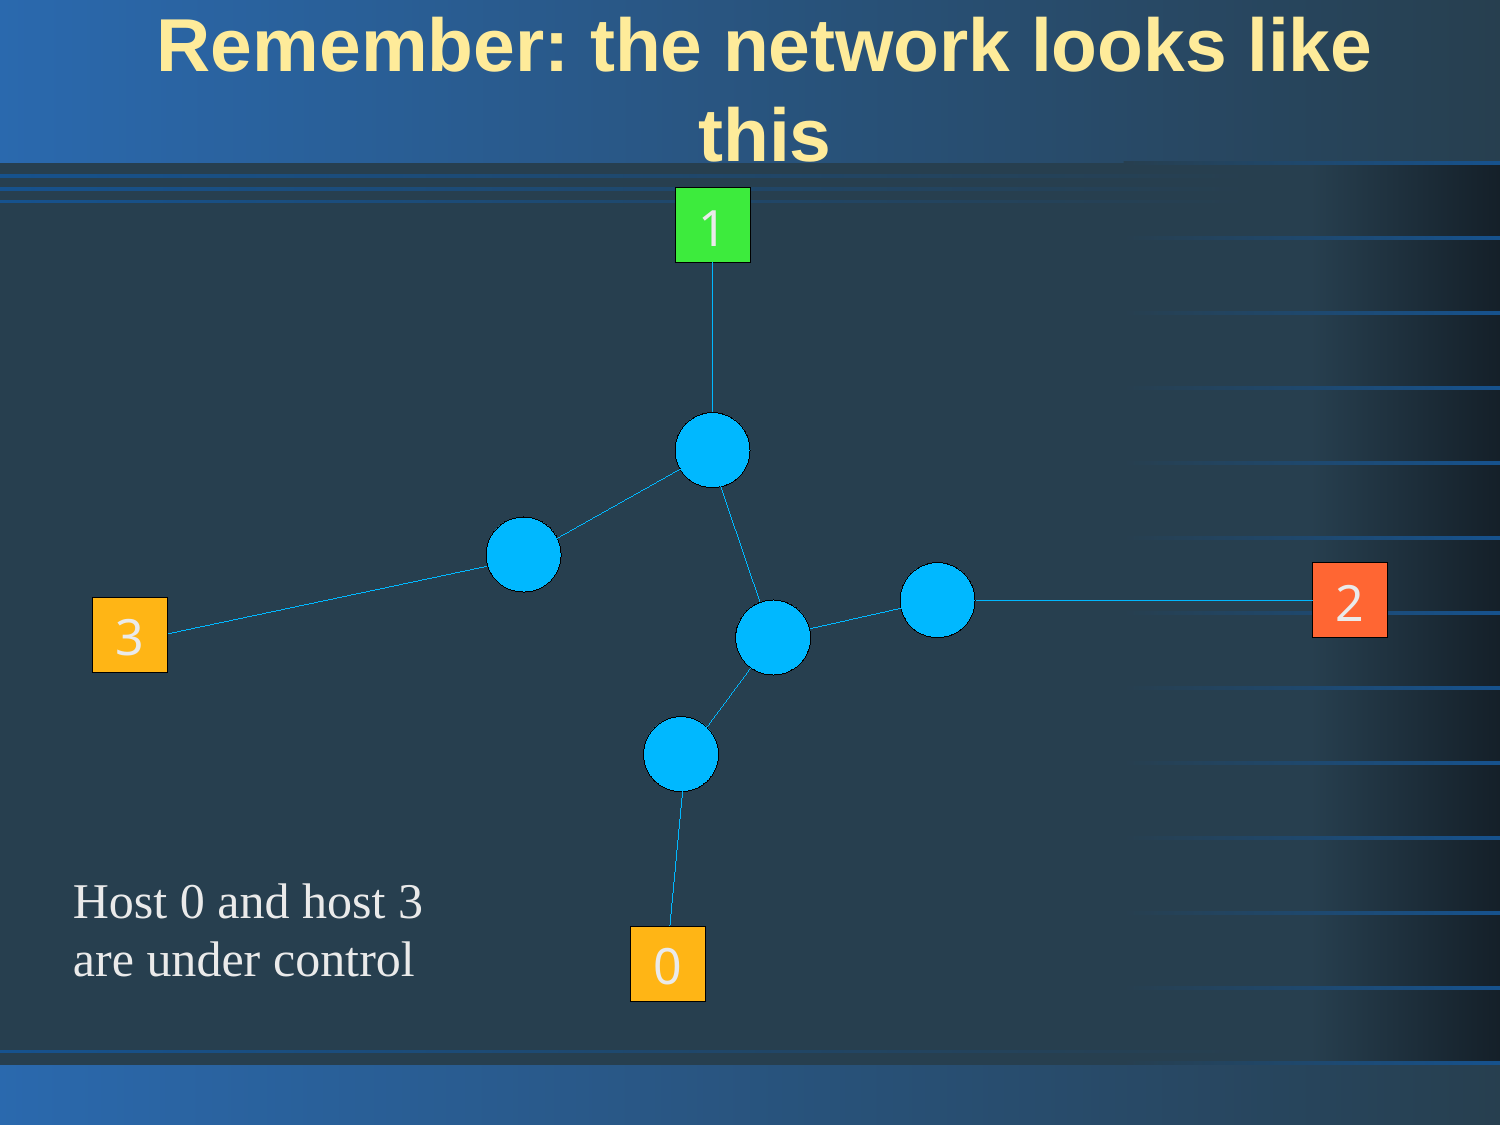

# Remember: the network looks like this
1
2
3
Host 0 and host 3
are under control
0